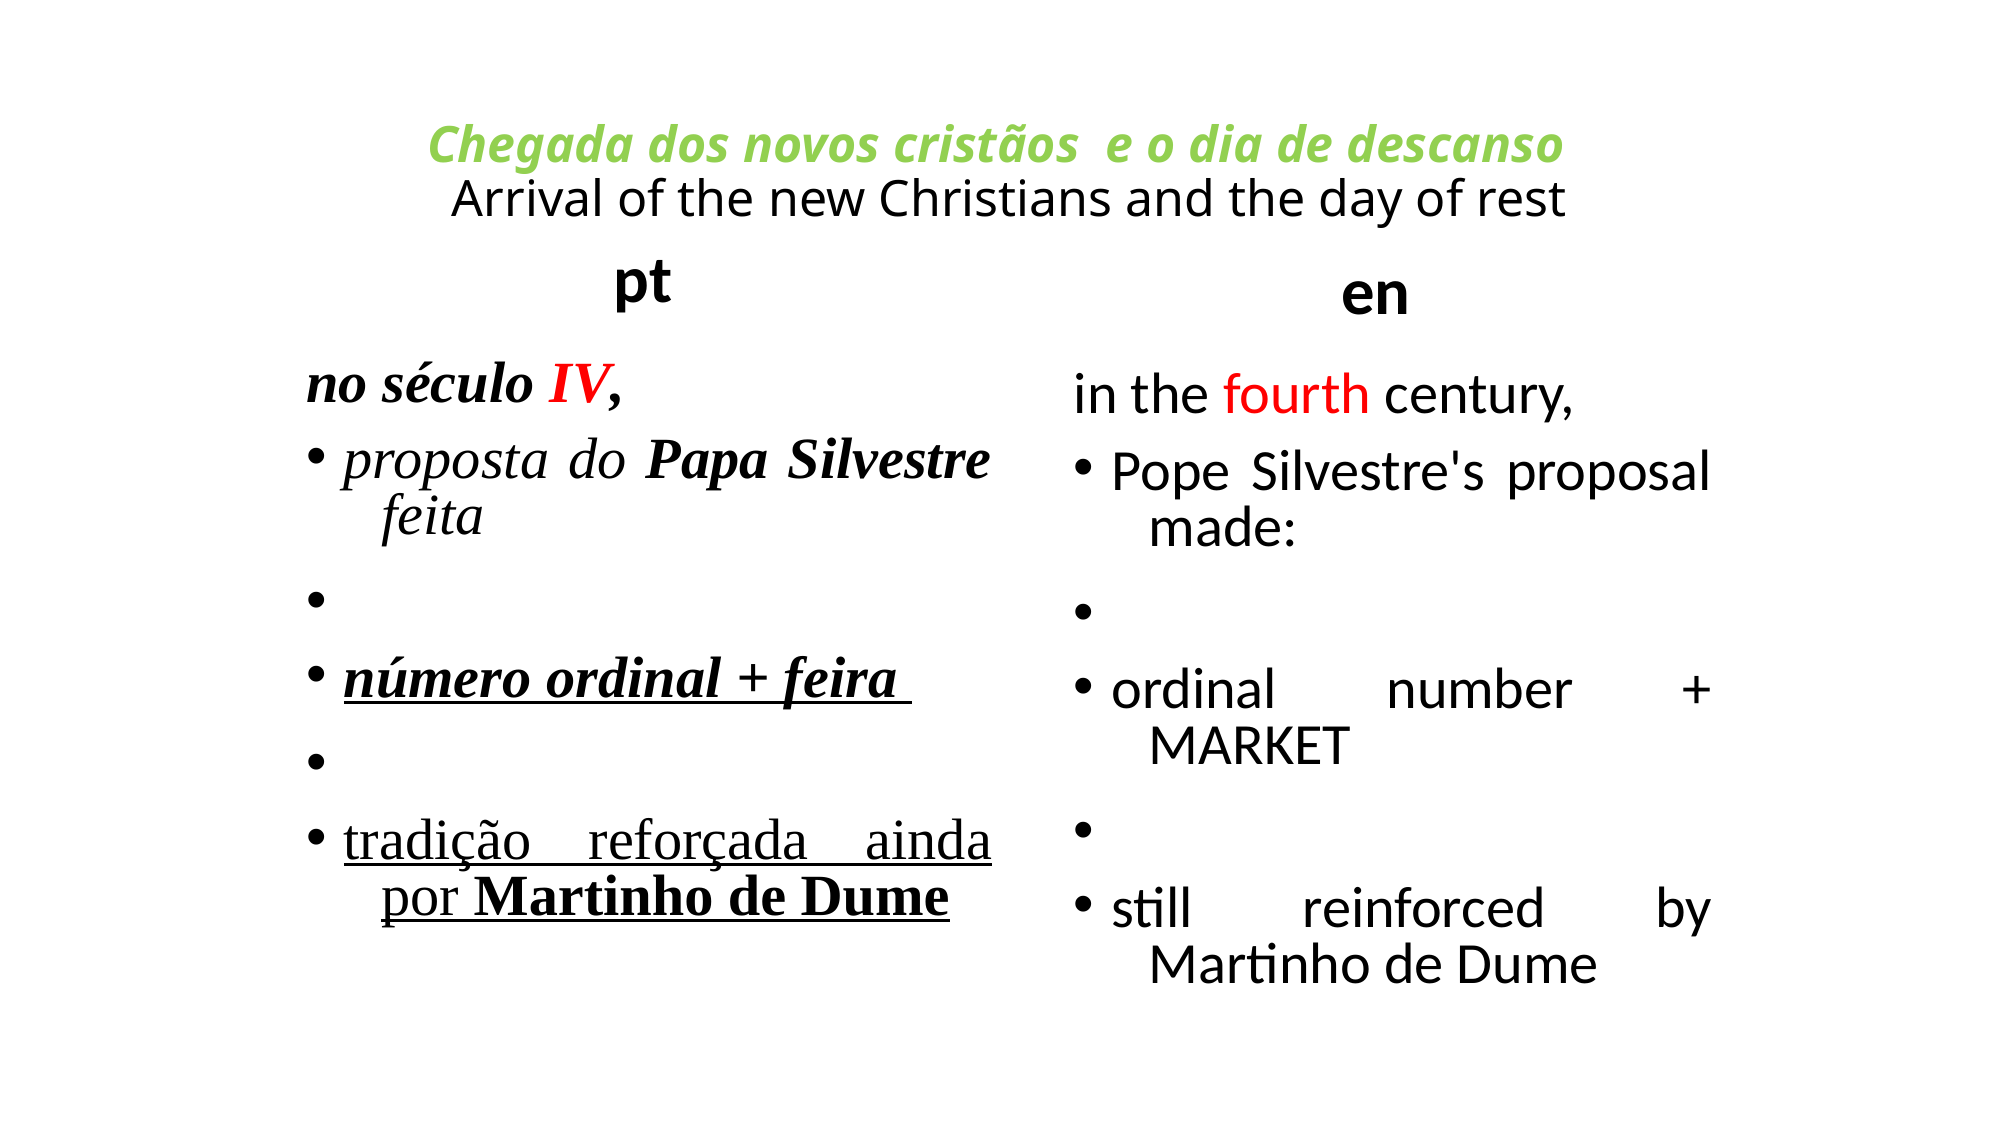

# Chegada dos novos cristãos e o dia de descanso Arrival of the new Christians and the day of rest
pt
en
no século IV,
proposta do Papa Silvestre feita
número ordinal + feira
tradição reforçada ainda por Martinho de Dume
in the fourth century,
Pope Silvestre's proposal made:
ordinal number + MARKET
still reinforced by Martinho de Dume